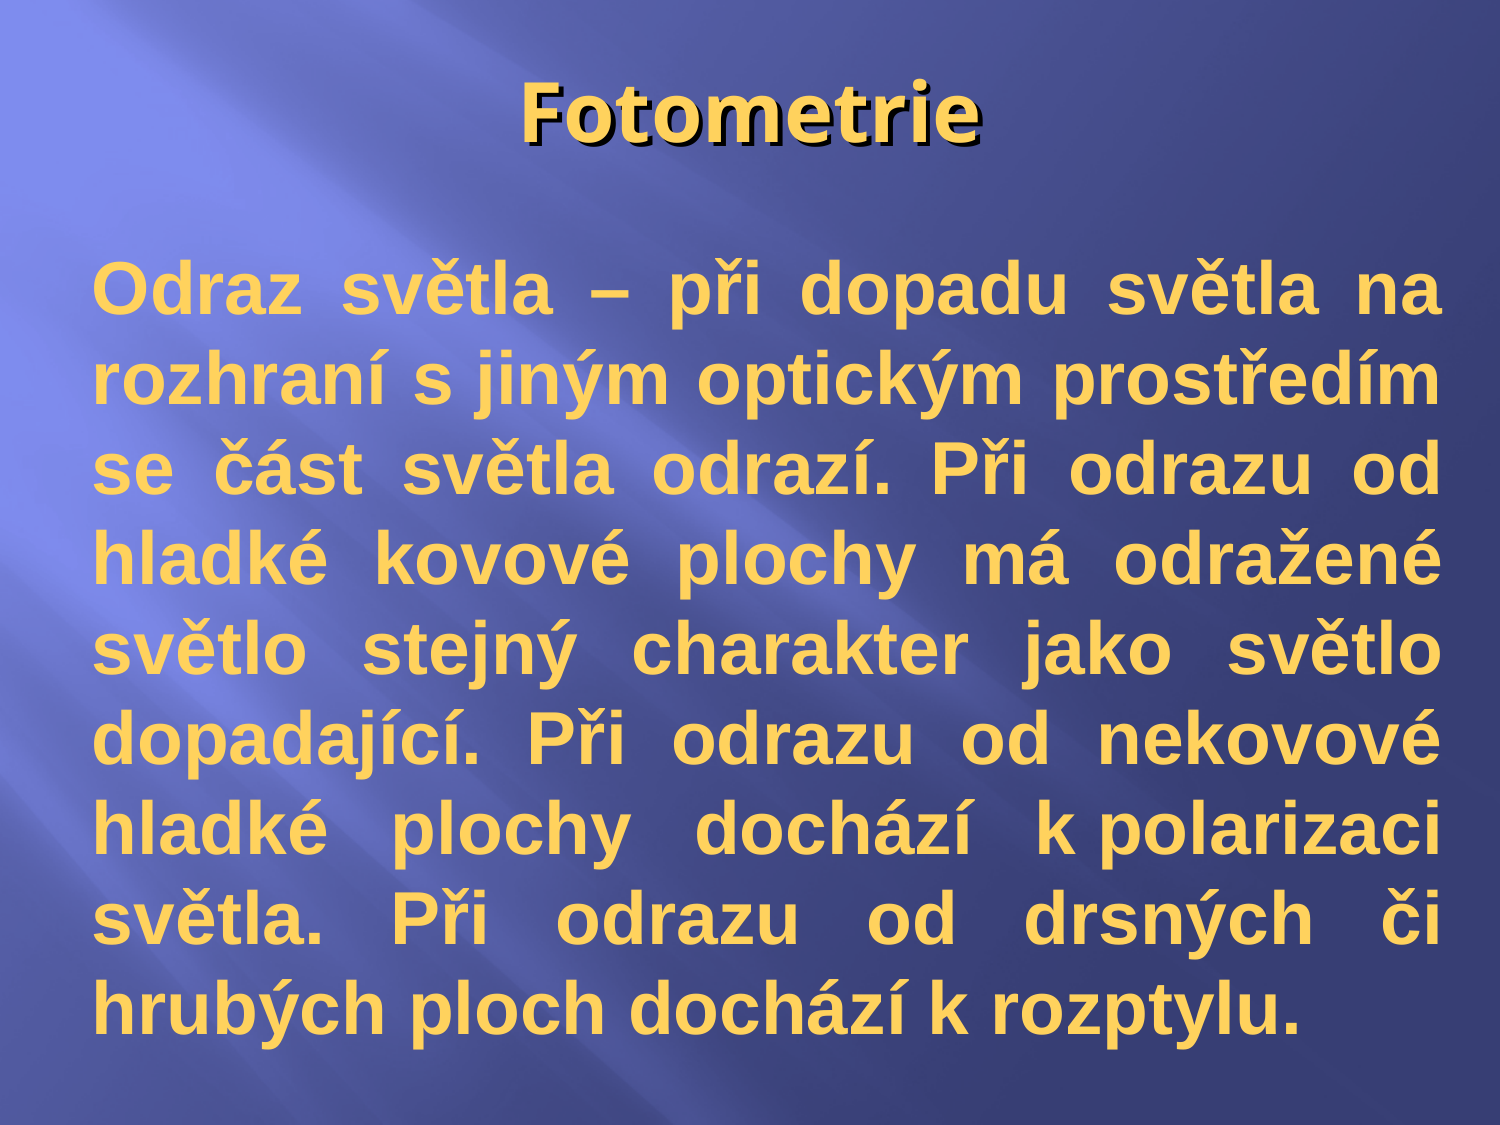

# Fotometrie
Odraz světla – při dopadu světla na rozhraní s jiným optickým prostředím se část světla odrazí. Při odrazu od hladké kovové plochy má odražené světlo stejný charakter jako světlo dopadající. Při odrazu od nekovové hladké plochy dochází k polarizaci světla. Při odrazu od drsných či hrubých ploch dochází k rozptylu.